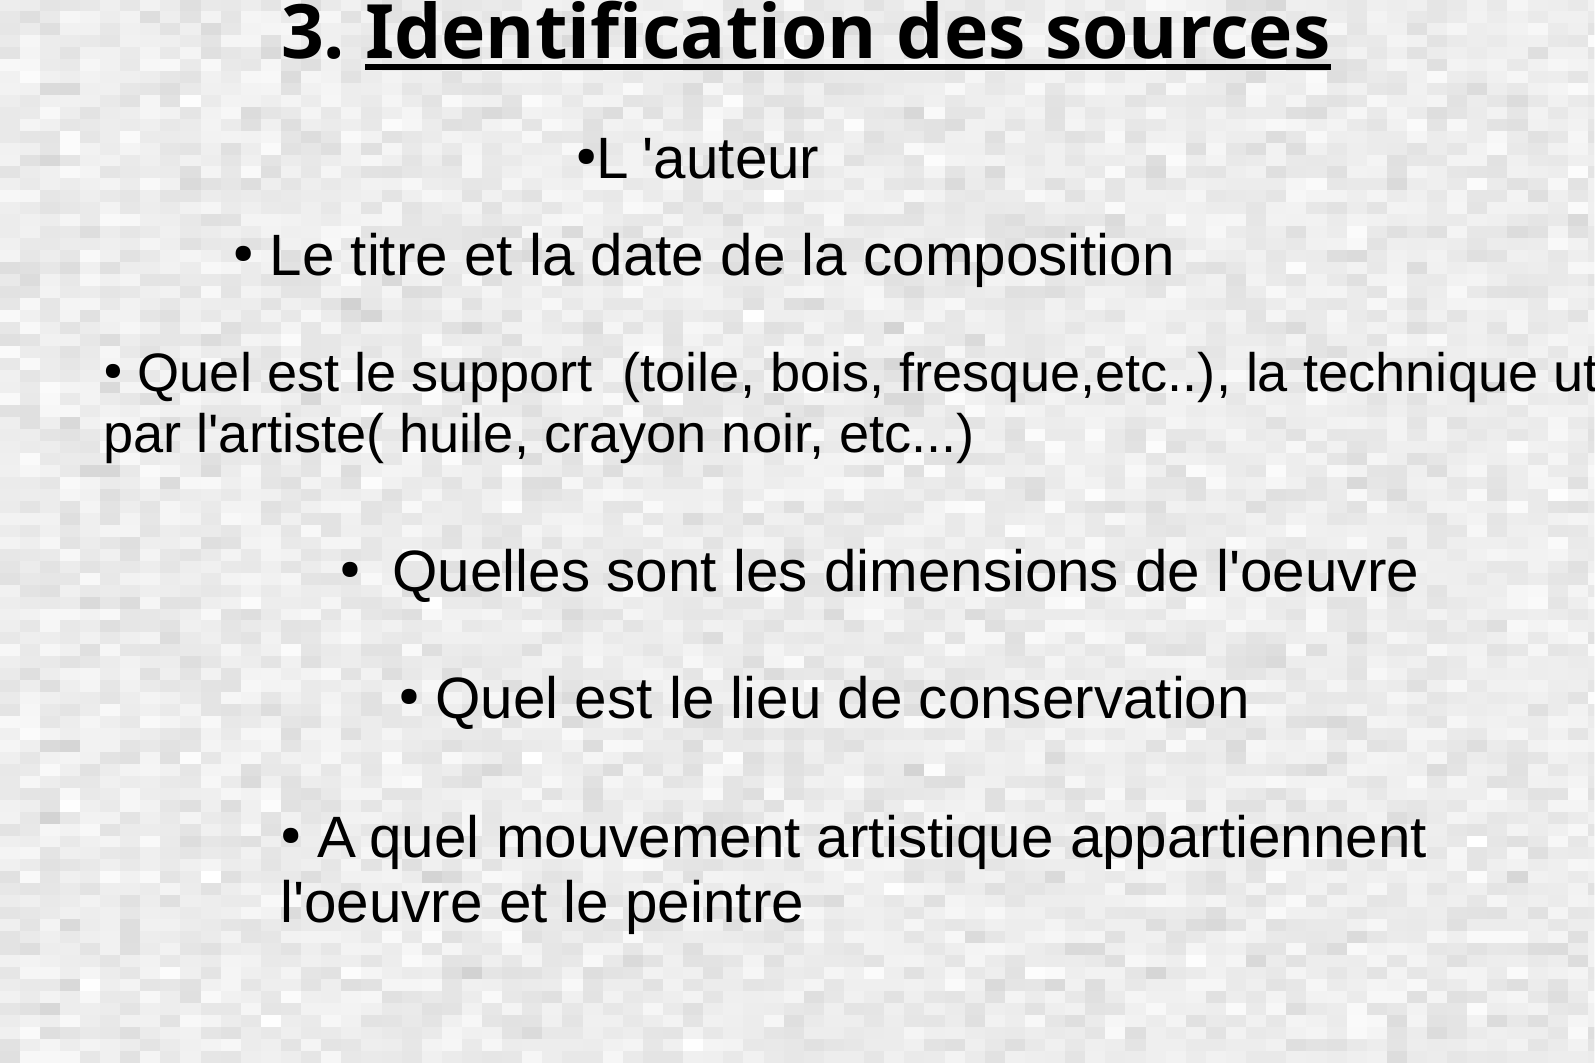

# 3. Identification des sources
L 'auteur
 Le titre et la date de la composition
 Quel est le support (toile, bois, fresque,etc..), la technique utilisés par l'artiste( huile, crayon noir, etc...)
 Quelles sont les dimensions de l'oeuvre
 Quel est le lieu de conservation
 A quel mouvement artistique appartiennent l'oeuvre et le peintre